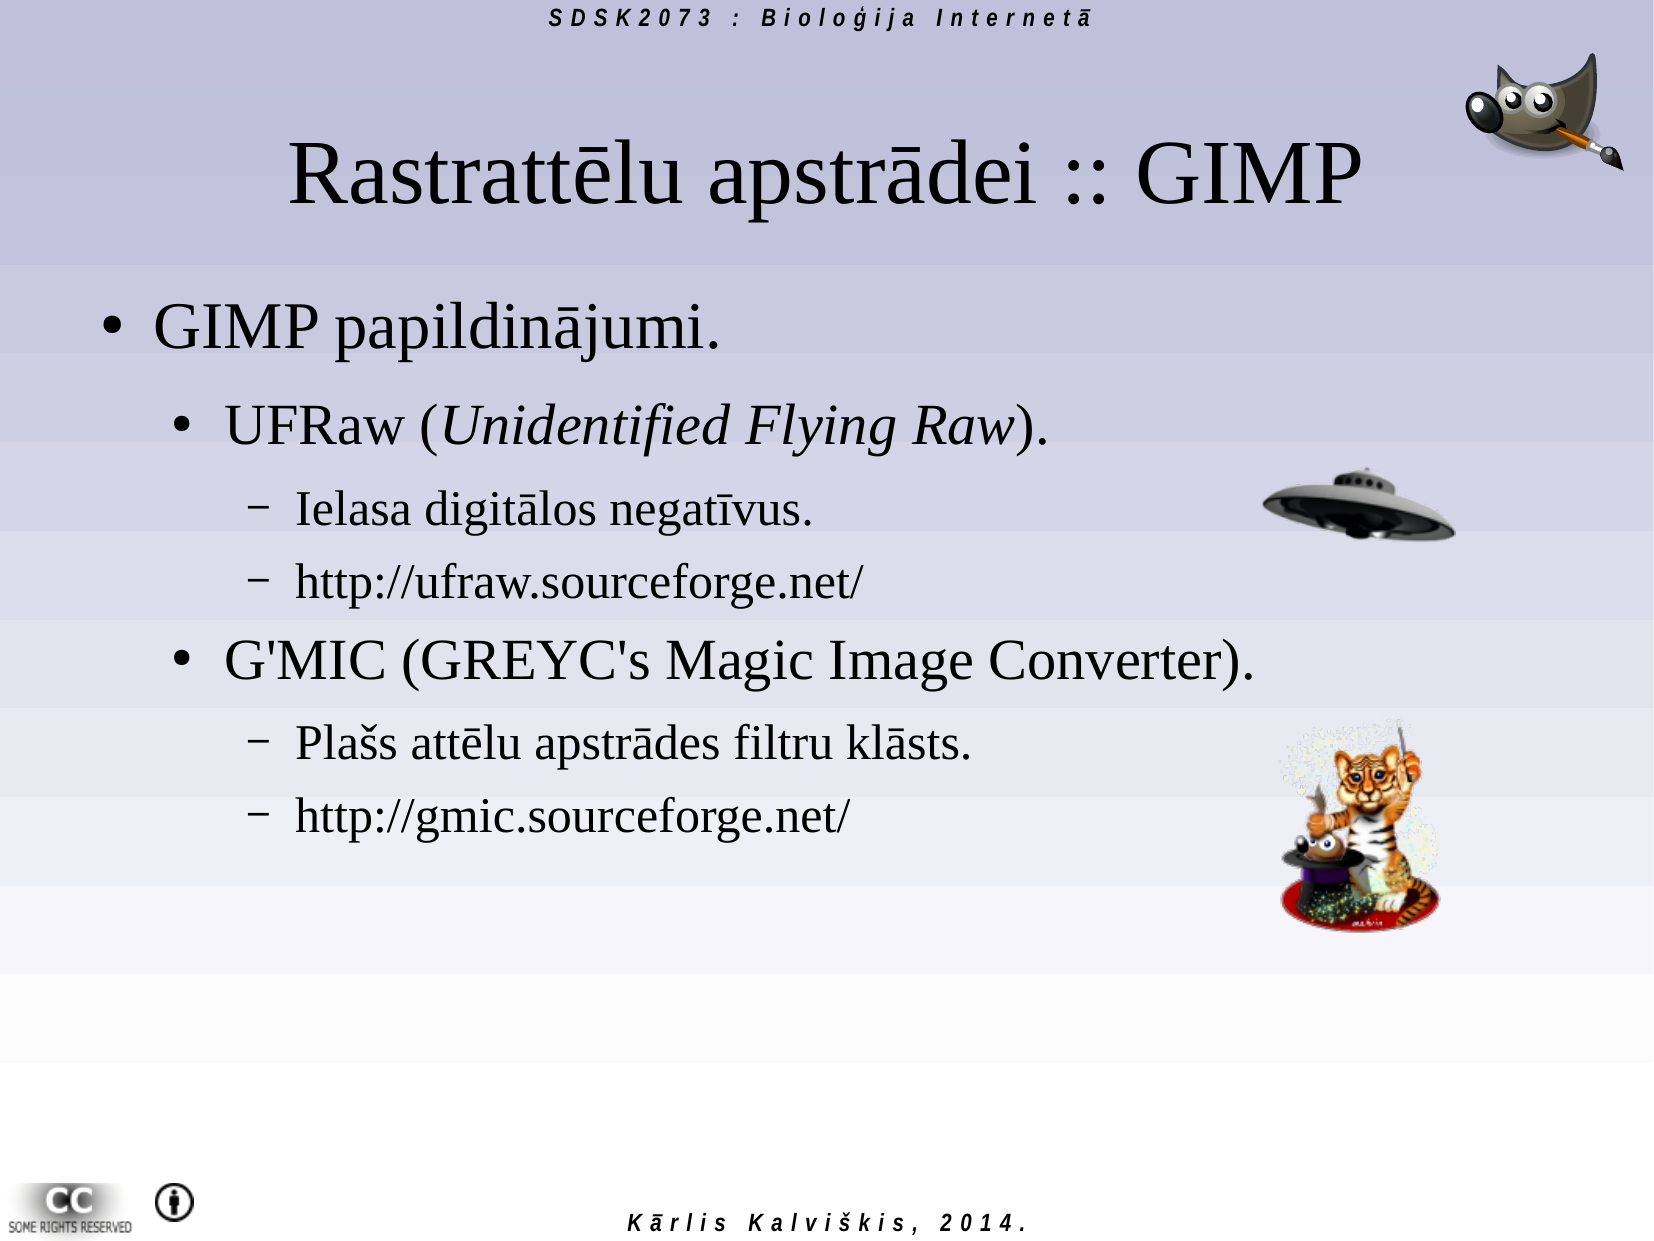

# Rastrattēlu apstrādei :: GIMP
GIMP papildinājumi.
UFRaw (Unidentified Flying Raw).
Ielasa digitālos negatīvus.
http://ufraw.sourceforge.net/
G'MIC (GREYC's Magic Image Converter).
Plašs attēlu apstrādes filtru klāsts.
http://gmic.sourceforge.net/